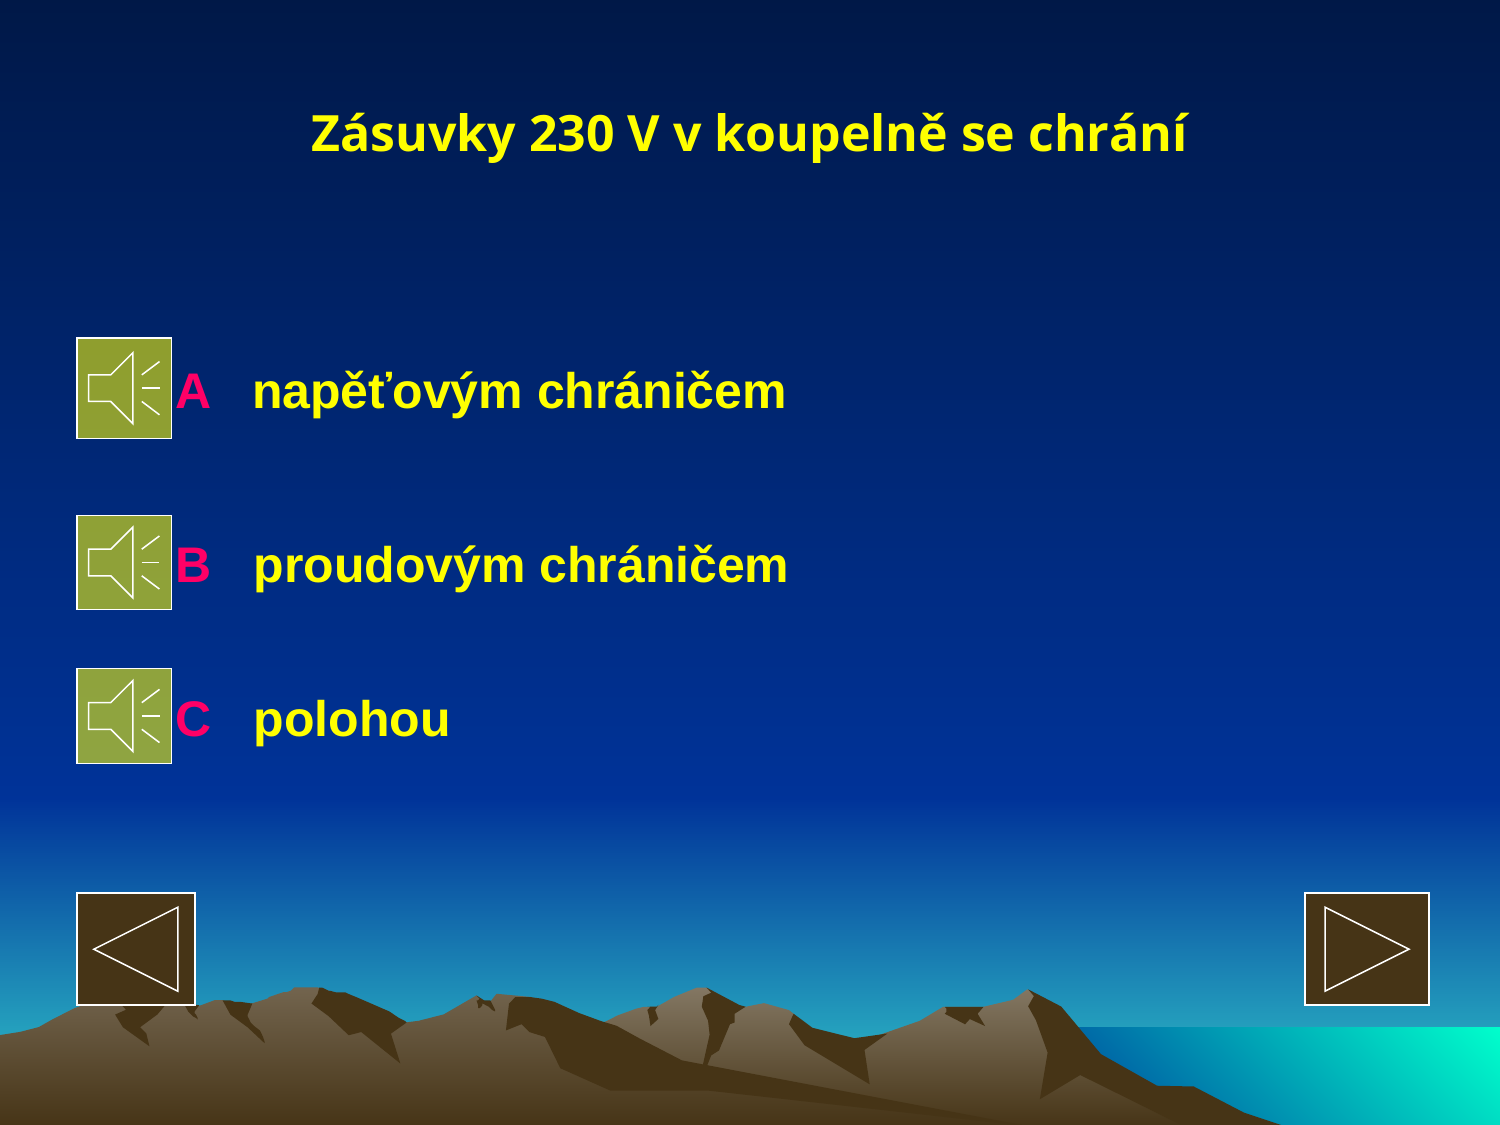

# Zásuvky 230 V v koupelně se chrání
 A napěťovým chráničem
 B proudovým chráničem
 C polohou